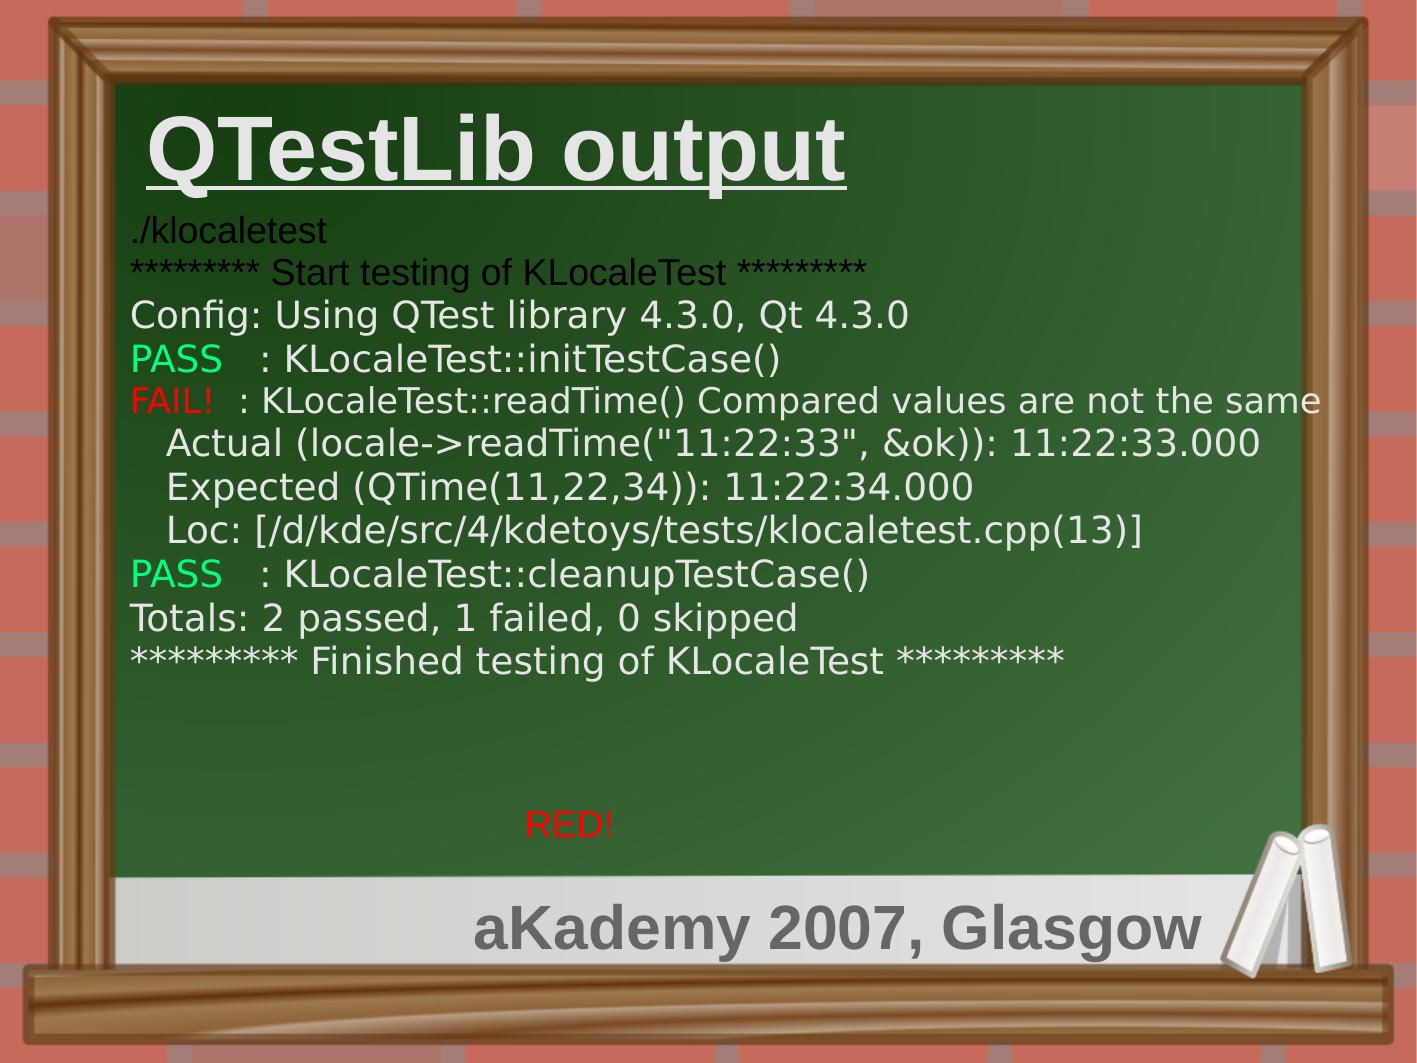

QTestLib output
./klocaletest
********* Start testing of KLocaleTest *********
Config: Using QTest library 4.3.0, Qt 4.3.0
PASS : KLocaleTest::initTestCase()
FAIL! : KLocaleTest::readTime() Compared values are not the same
 Actual (locale->readTime("11:22:33", &ok)): 11:22:33.000
 Expected (QTime(11,22,34)): 11:22:34.000
 Loc: [/d/kde/src/4/kdetoys/tests/klocaletest.cpp(13)]
PASS : KLocaleTest::cleanupTestCase()
Totals: 2 passed, 1 failed, 0 skipped
********* Finished testing of KLocaleTest *********
RED!